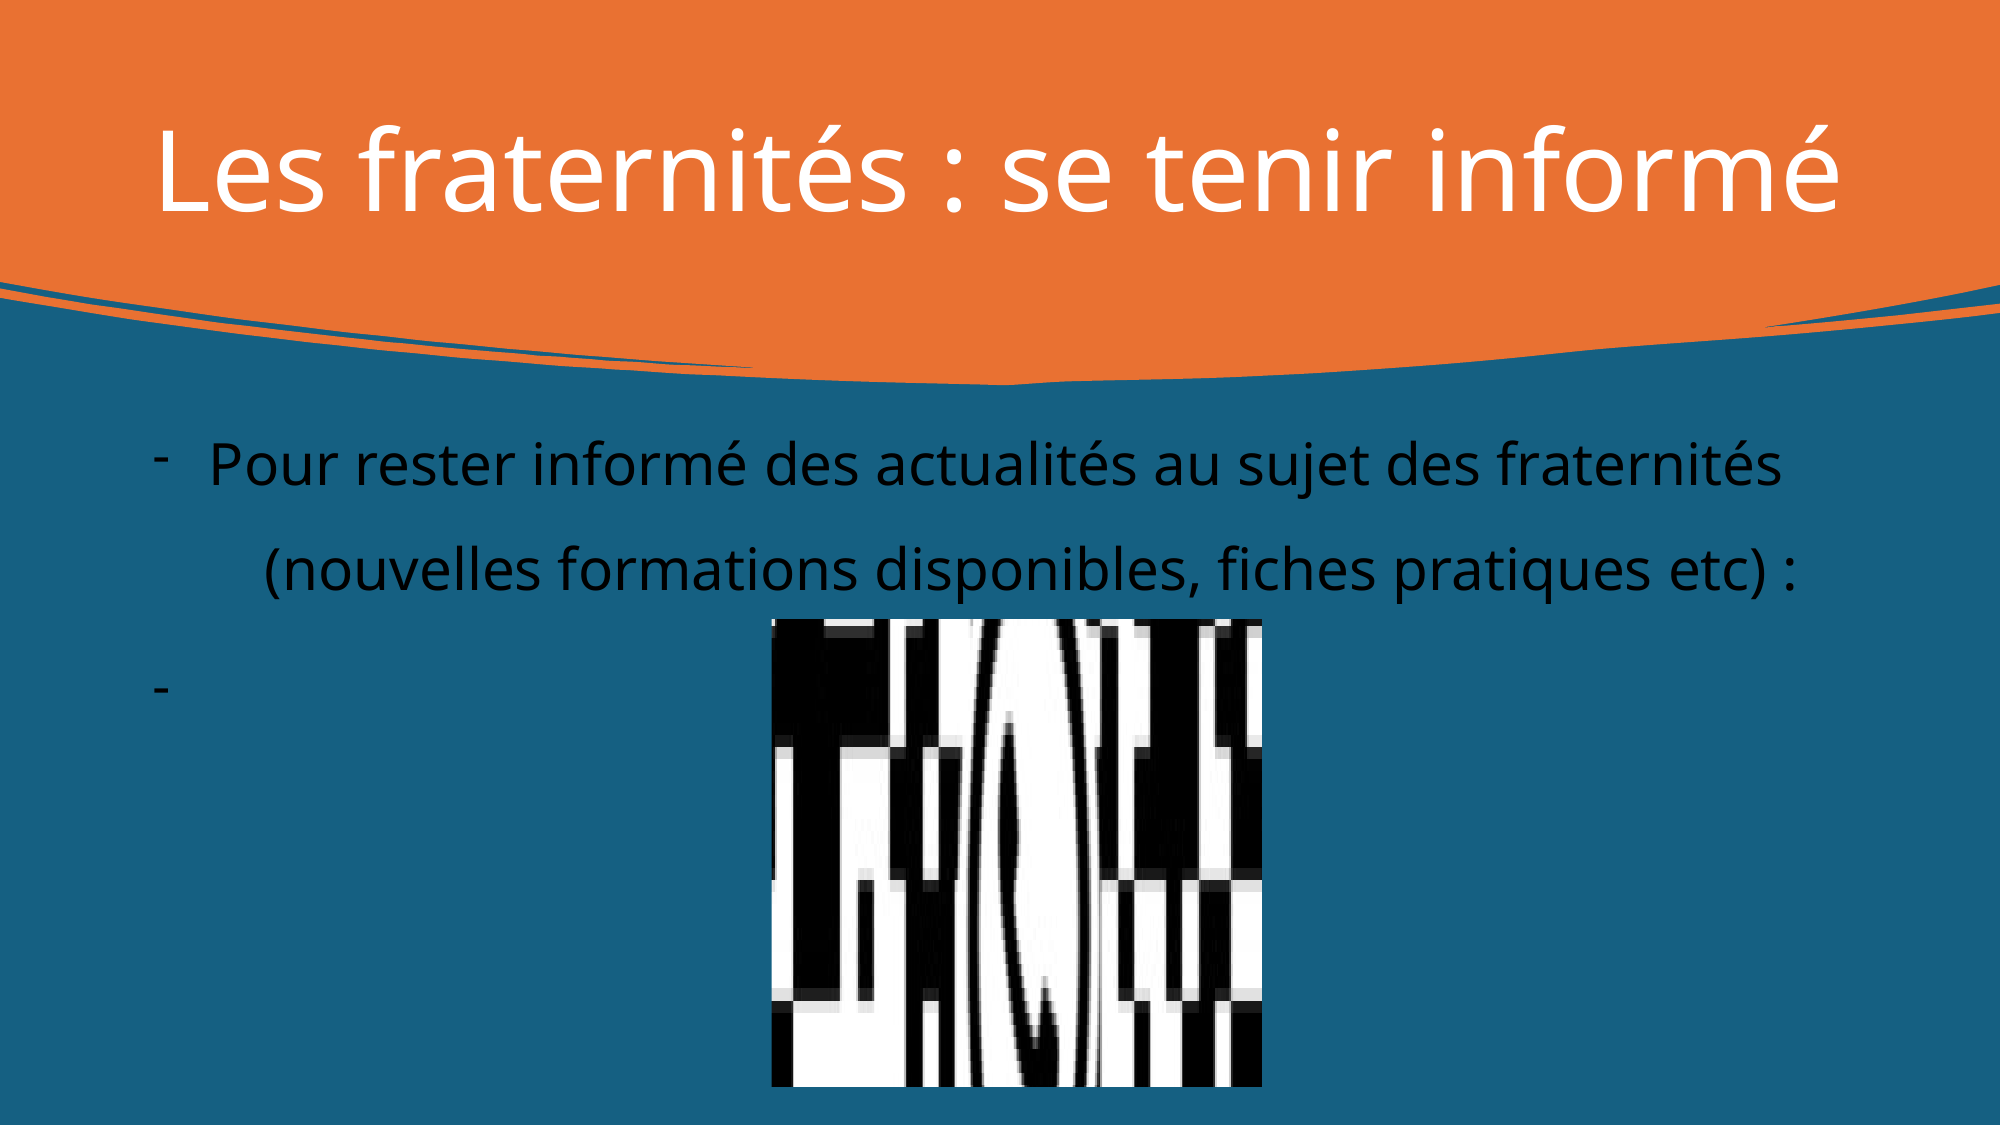

# Les fraternités : se tenir informé
Pour rester informé des actualités au sujet des fraternités (nouvelles formations disponibles, fiches pratiques etc) :